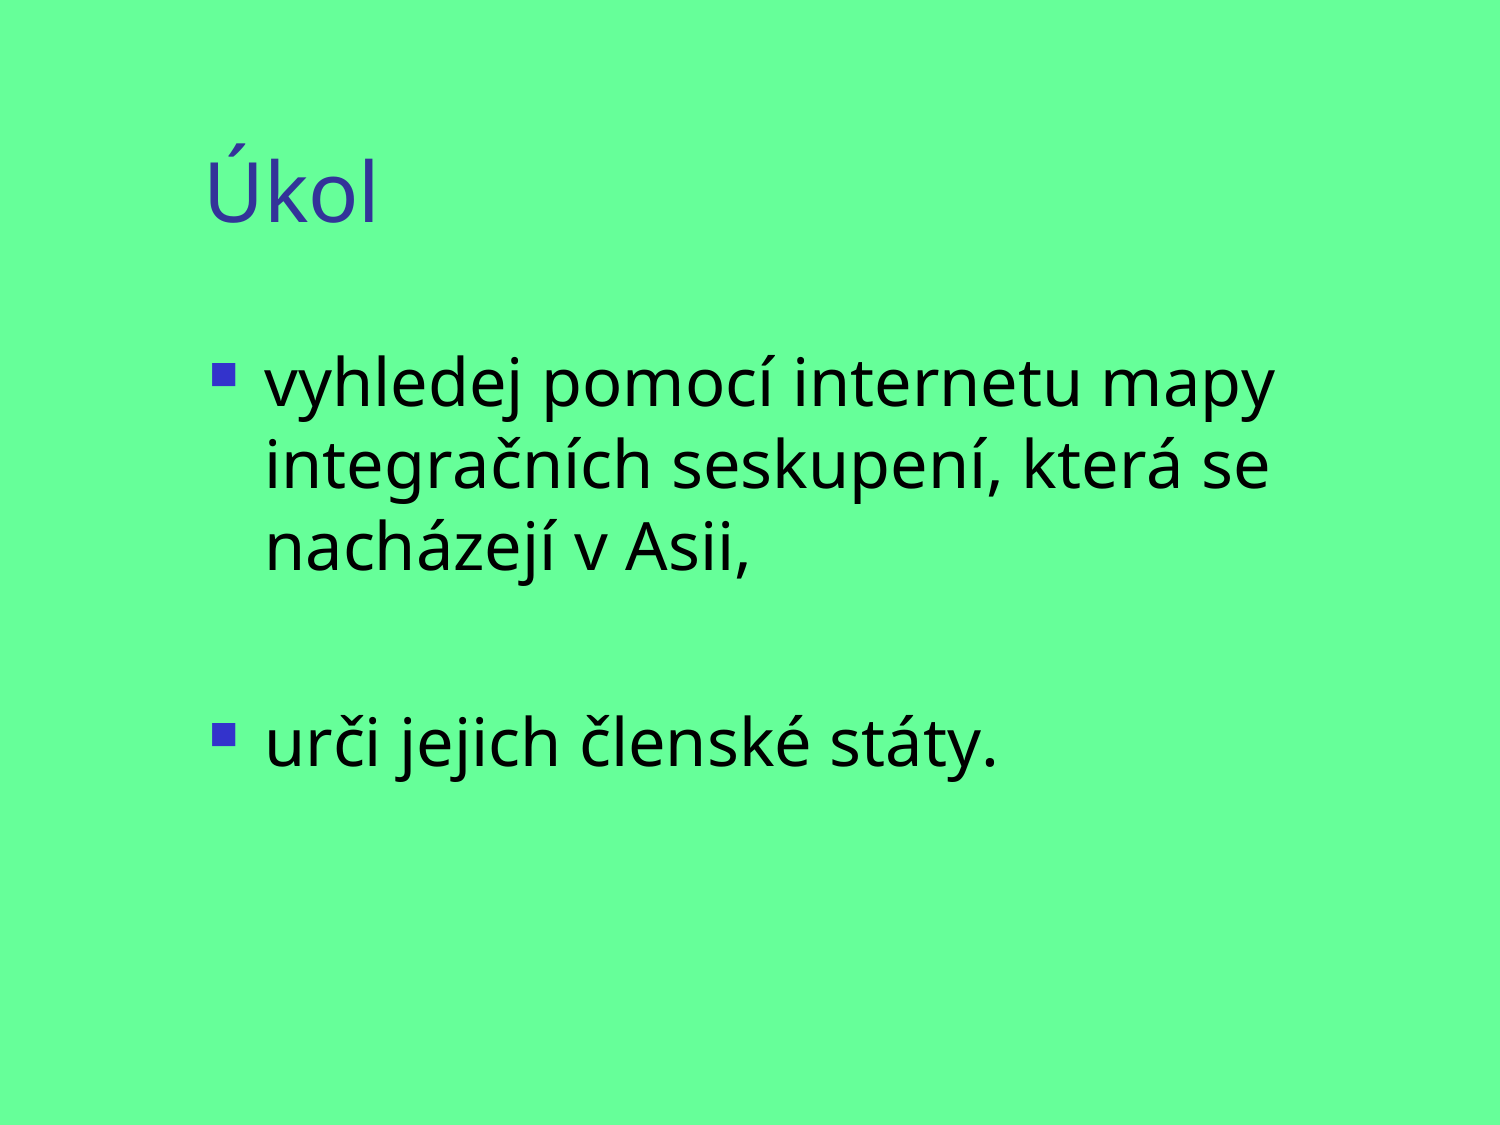

# Úkol
vyhledej pomocí internetu mapy integračních seskupení, která se nacházejí v Asii,
urči jejich členské státy.